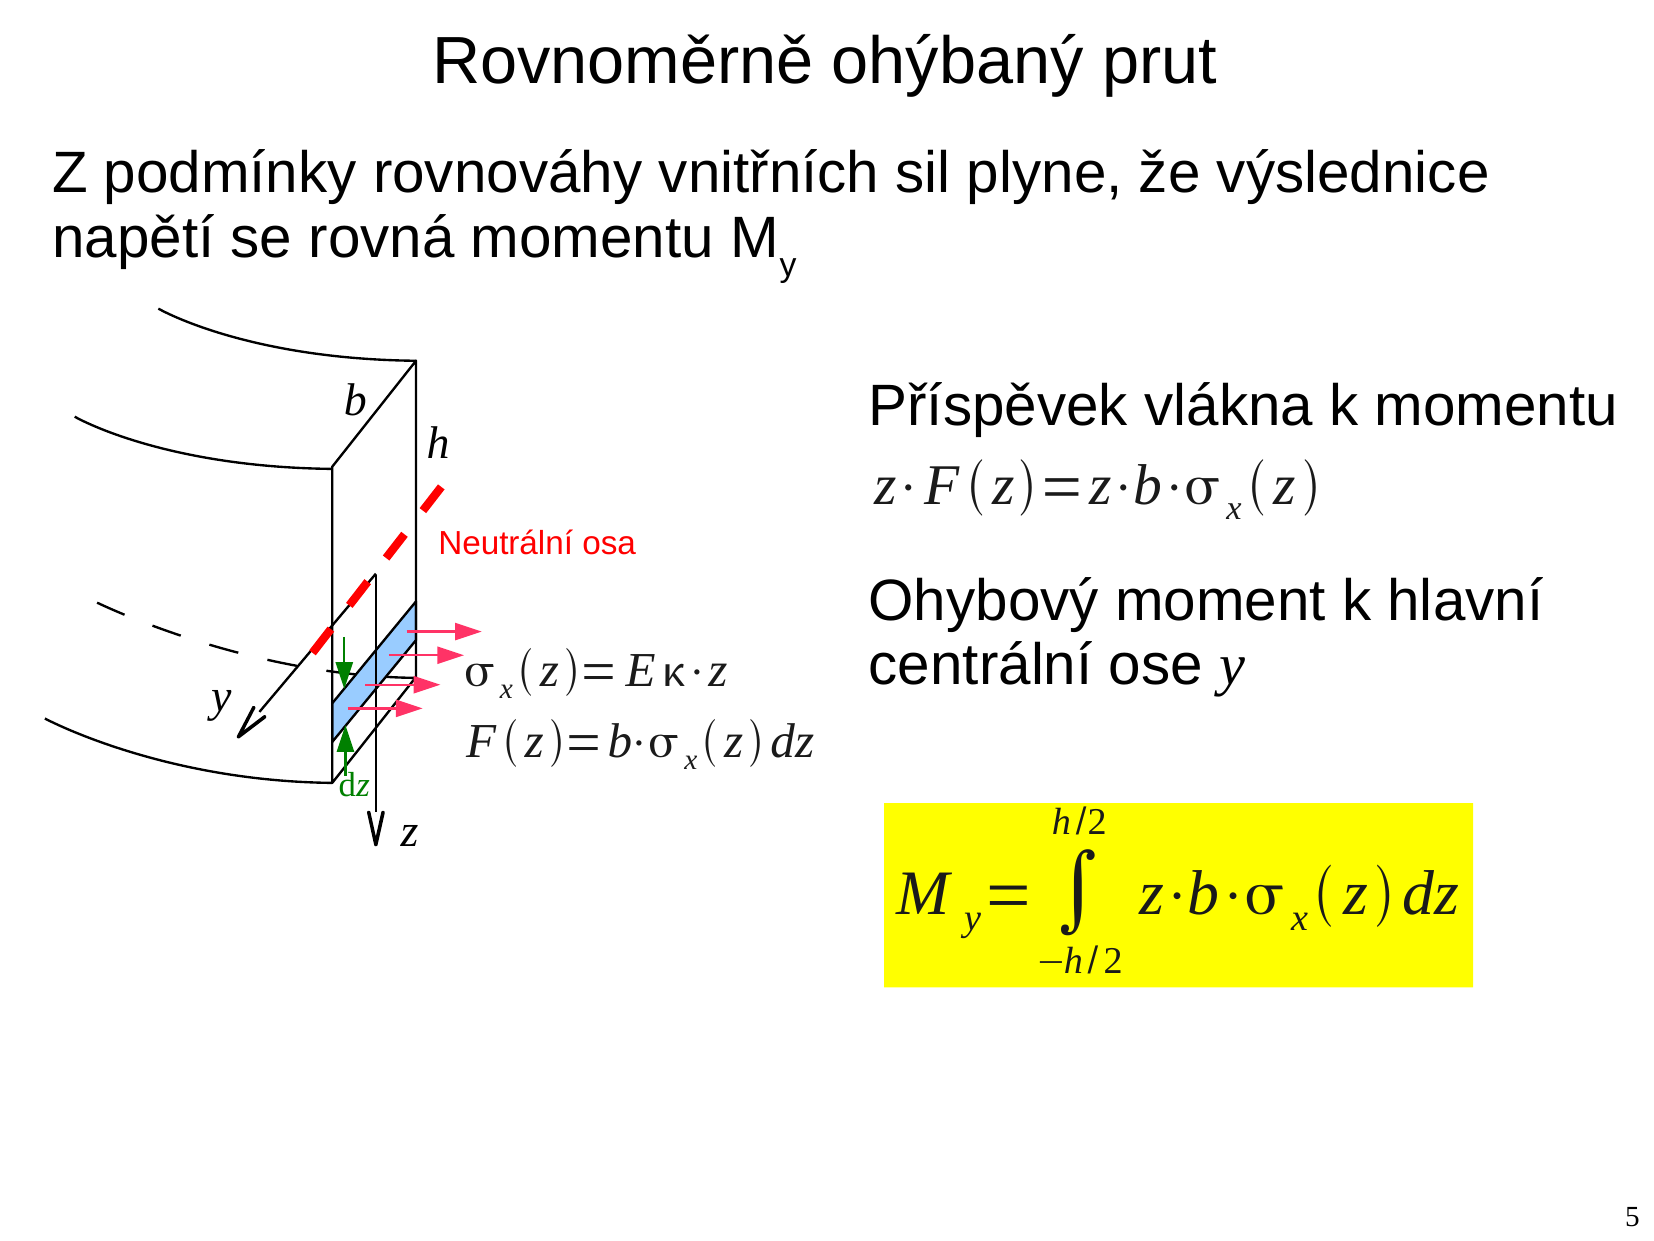

# Rovnoměrně ohýbaný prut
Z podmínky rovnováhy vnitřních sil plyne, že výslednice napětí se rovná momentu My
Příspěvek vlákna k momentu
Ohybový moment k hlavní centrální ose y
b
h
Neutrální osa
y
dz
z
5